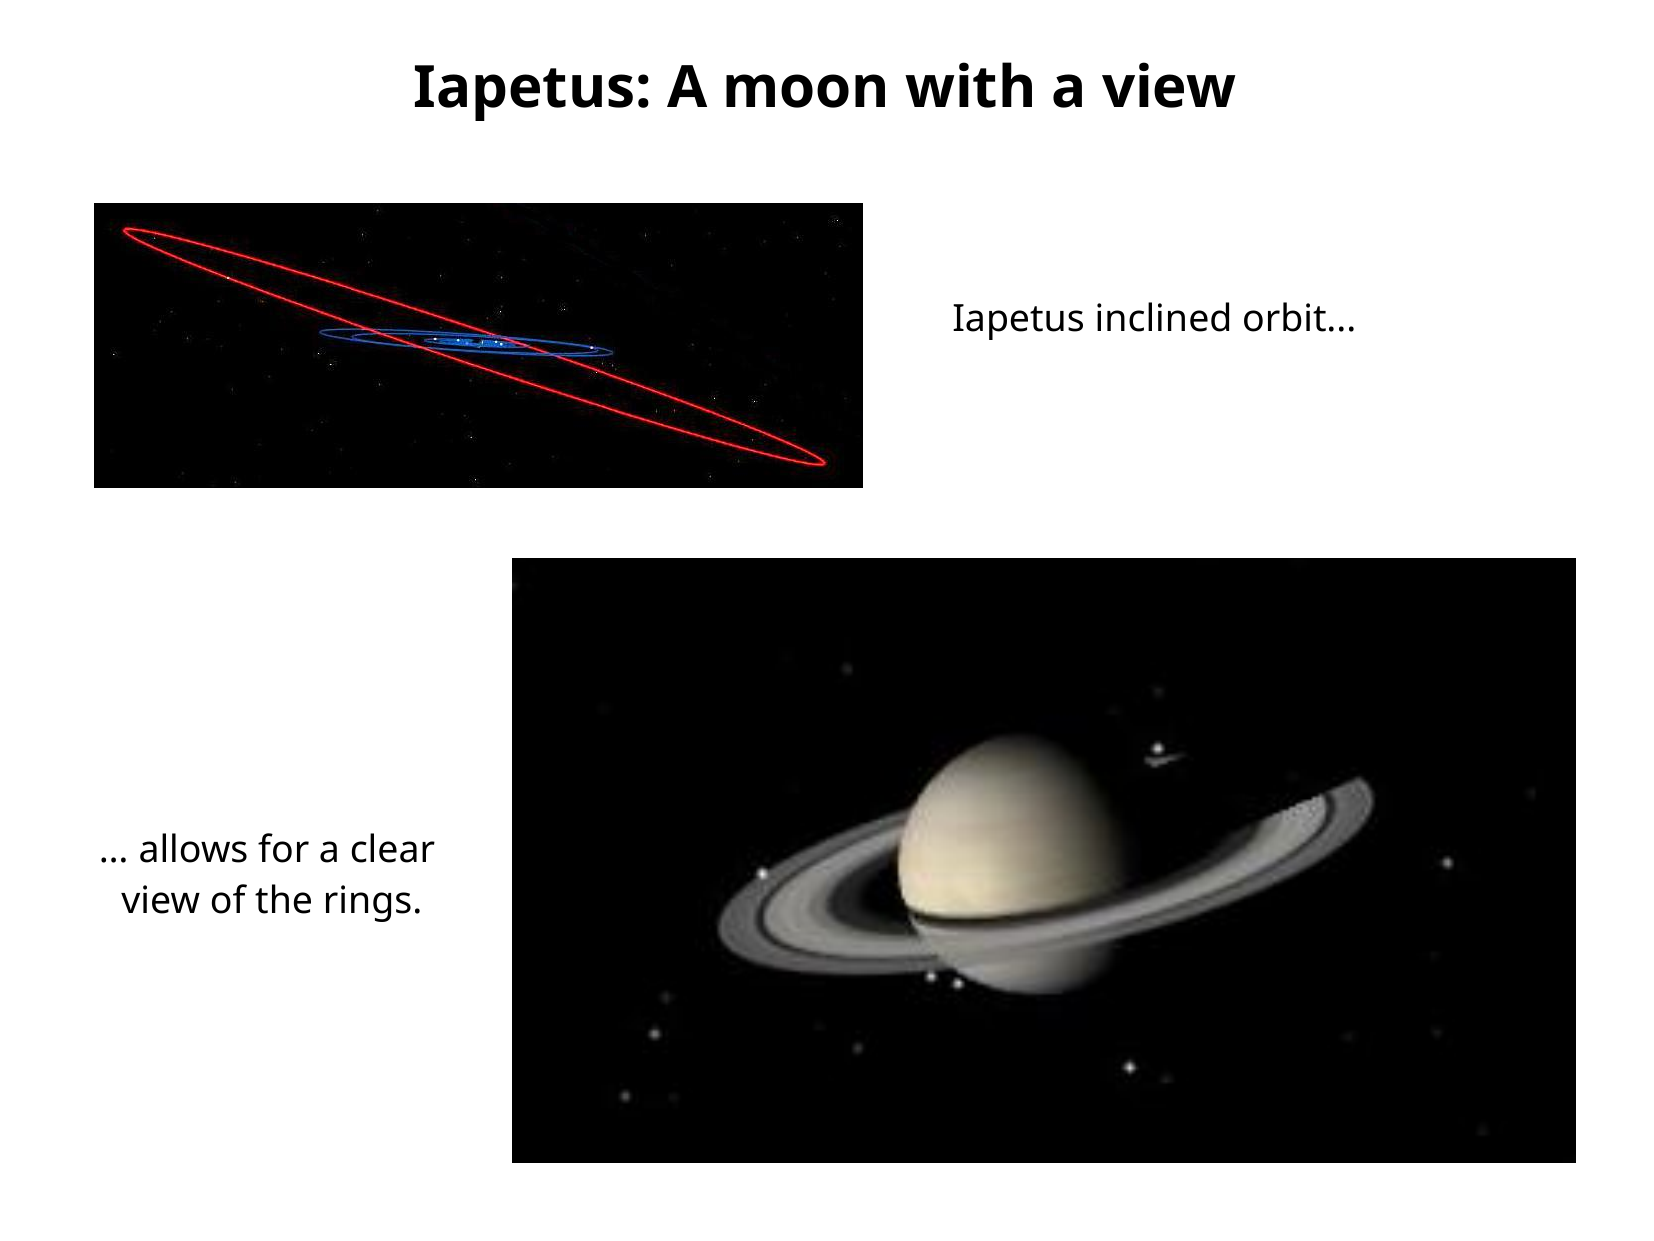

Iapetus: A moon with a view
Iapetus inclined orbit...
… allows for a clear
view of the rings.